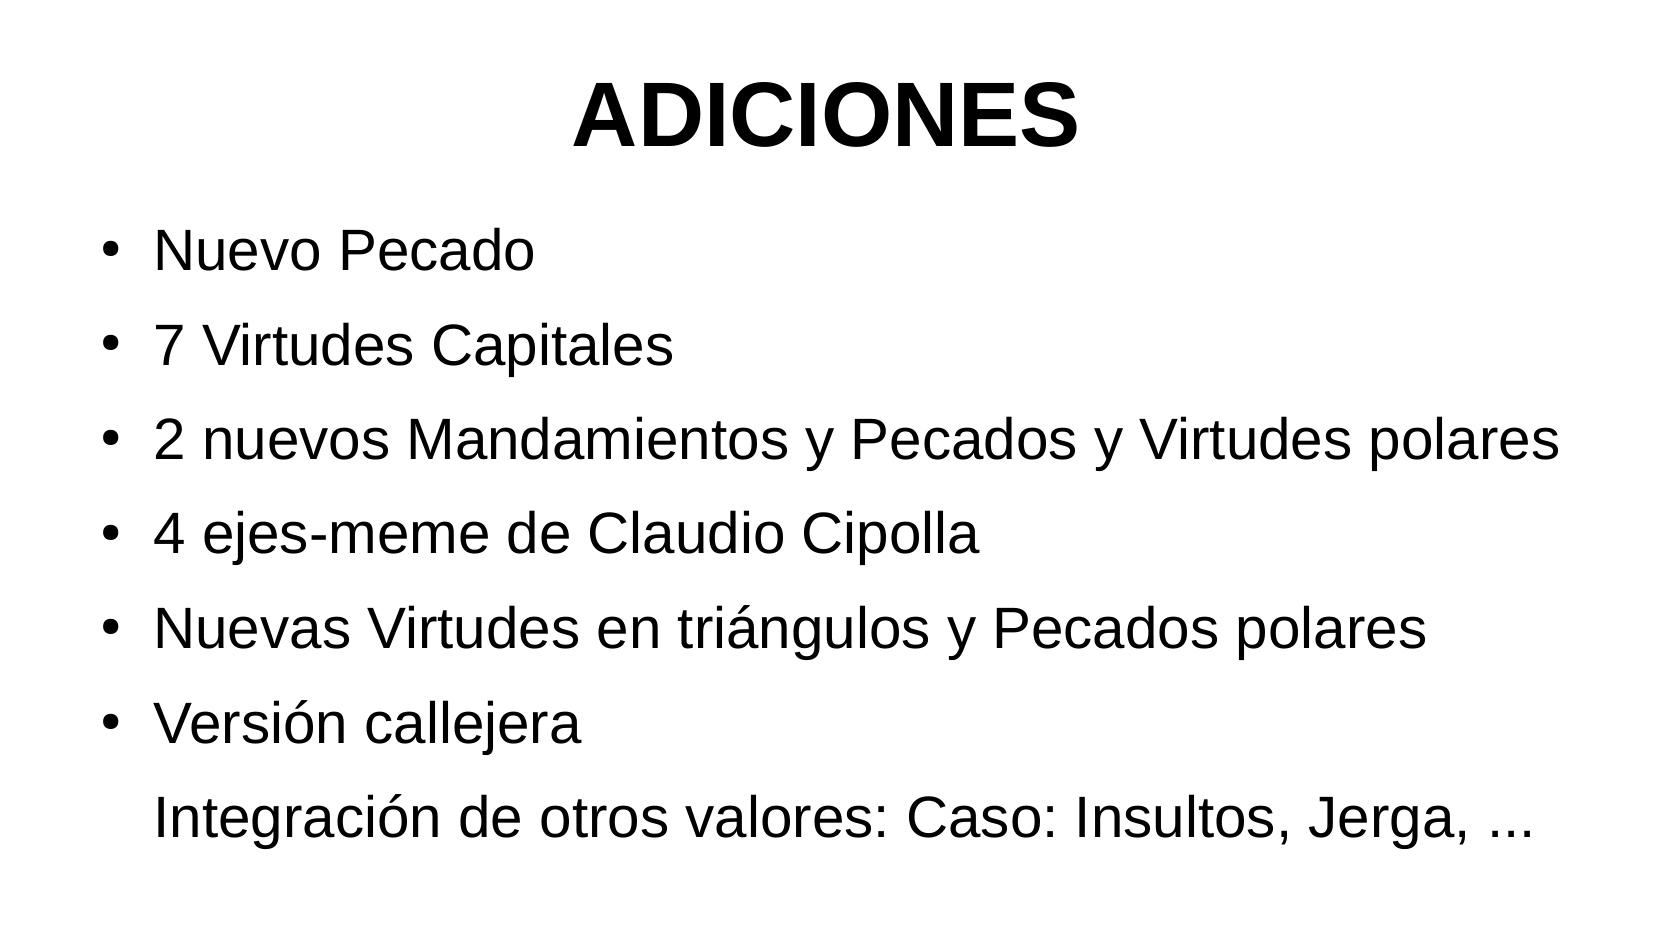

ADICIONES
# Nuevo Pecado
7 Virtudes Capitales
2 nuevos Mandamientos y Pecados y Virtudes polares
4 ejes-meme de Claudio Cipolla
Nuevas Virtudes en triángulos y Pecados polares
Versión callejera
Integración de otros valores: Caso: Insultos, Jerga, ...